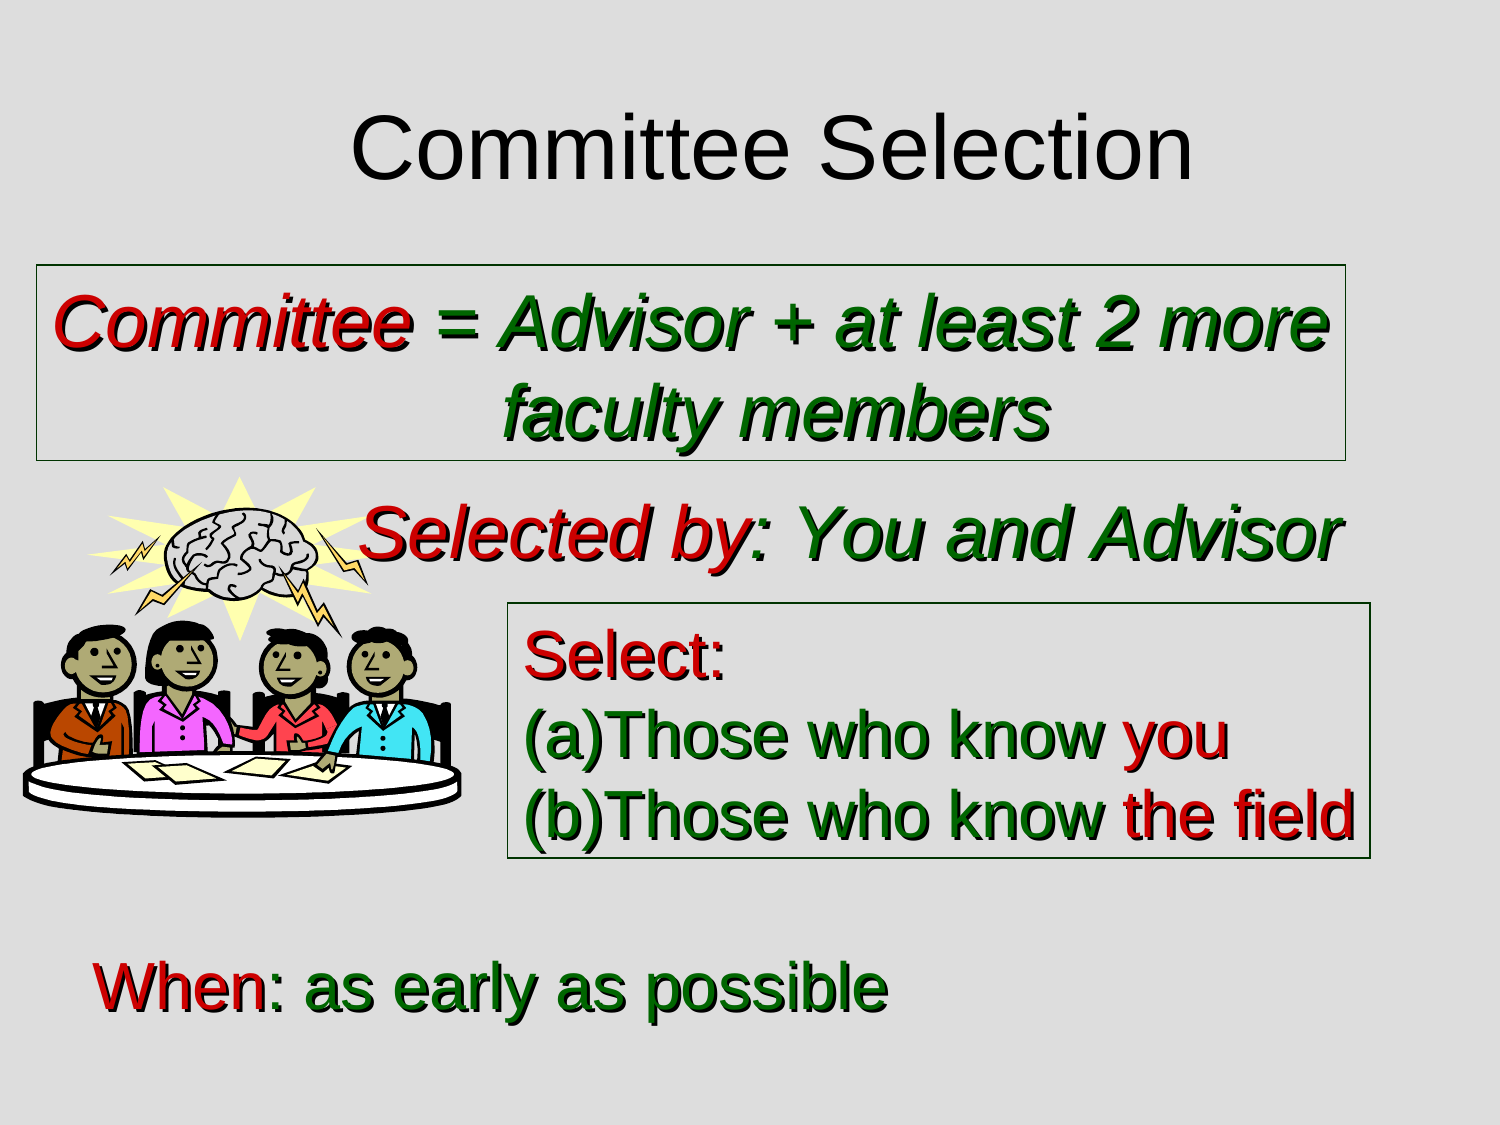

# Committee Selection
Committee = Advisor + at least 2 more
			faculty members
Selected by: You and Advisor
Select:
Those who know you
Those who know the field
When: as early as possible